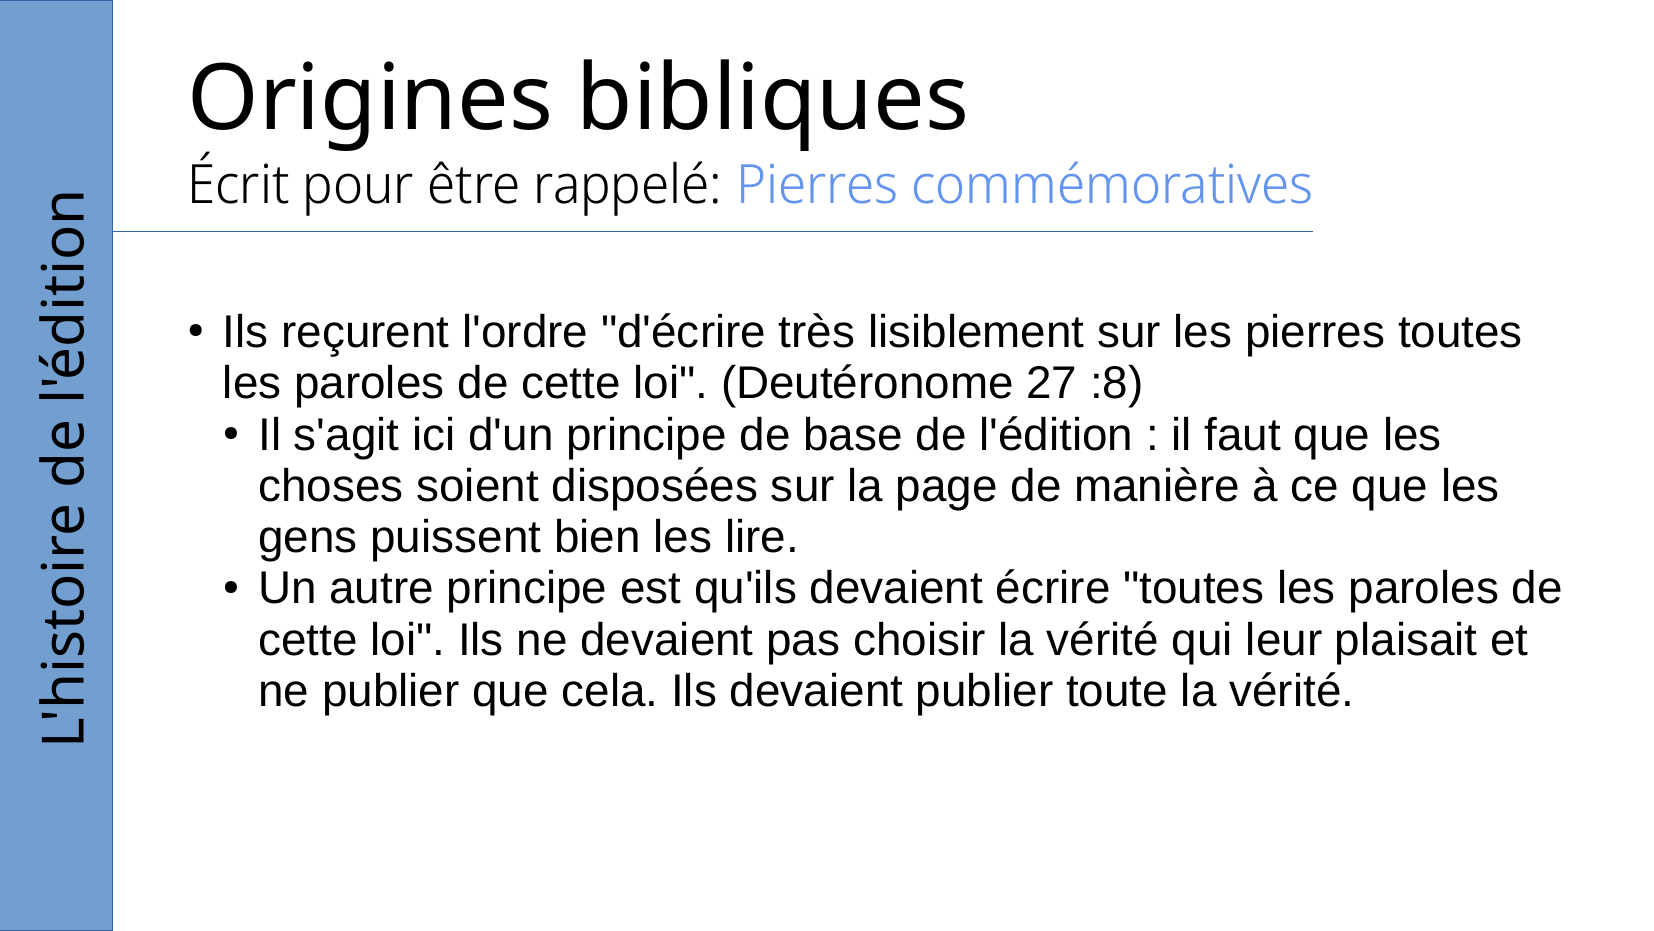

# Origines bibliques
Écrit pour être rappelé: Pierres commémoratives
Ils reçurent l'ordre "d'écrire très lisiblement sur les pierres toutes les paroles de cette loi". (Deutéronome 27 :8)
Il s'agit ici d'un principe de base de l'édition : il faut que les choses soient disposées sur la page de manière à ce que les gens puissent bien les lire.
Un autre principe est qu'ils devaient écrire "toutes les paroles de cette loi". Ils ne devaient pas choisir la vérité qui leur plaisait et ne publier que cela. Ils devaient publier toute la vérité.
L'histoire de l'édition